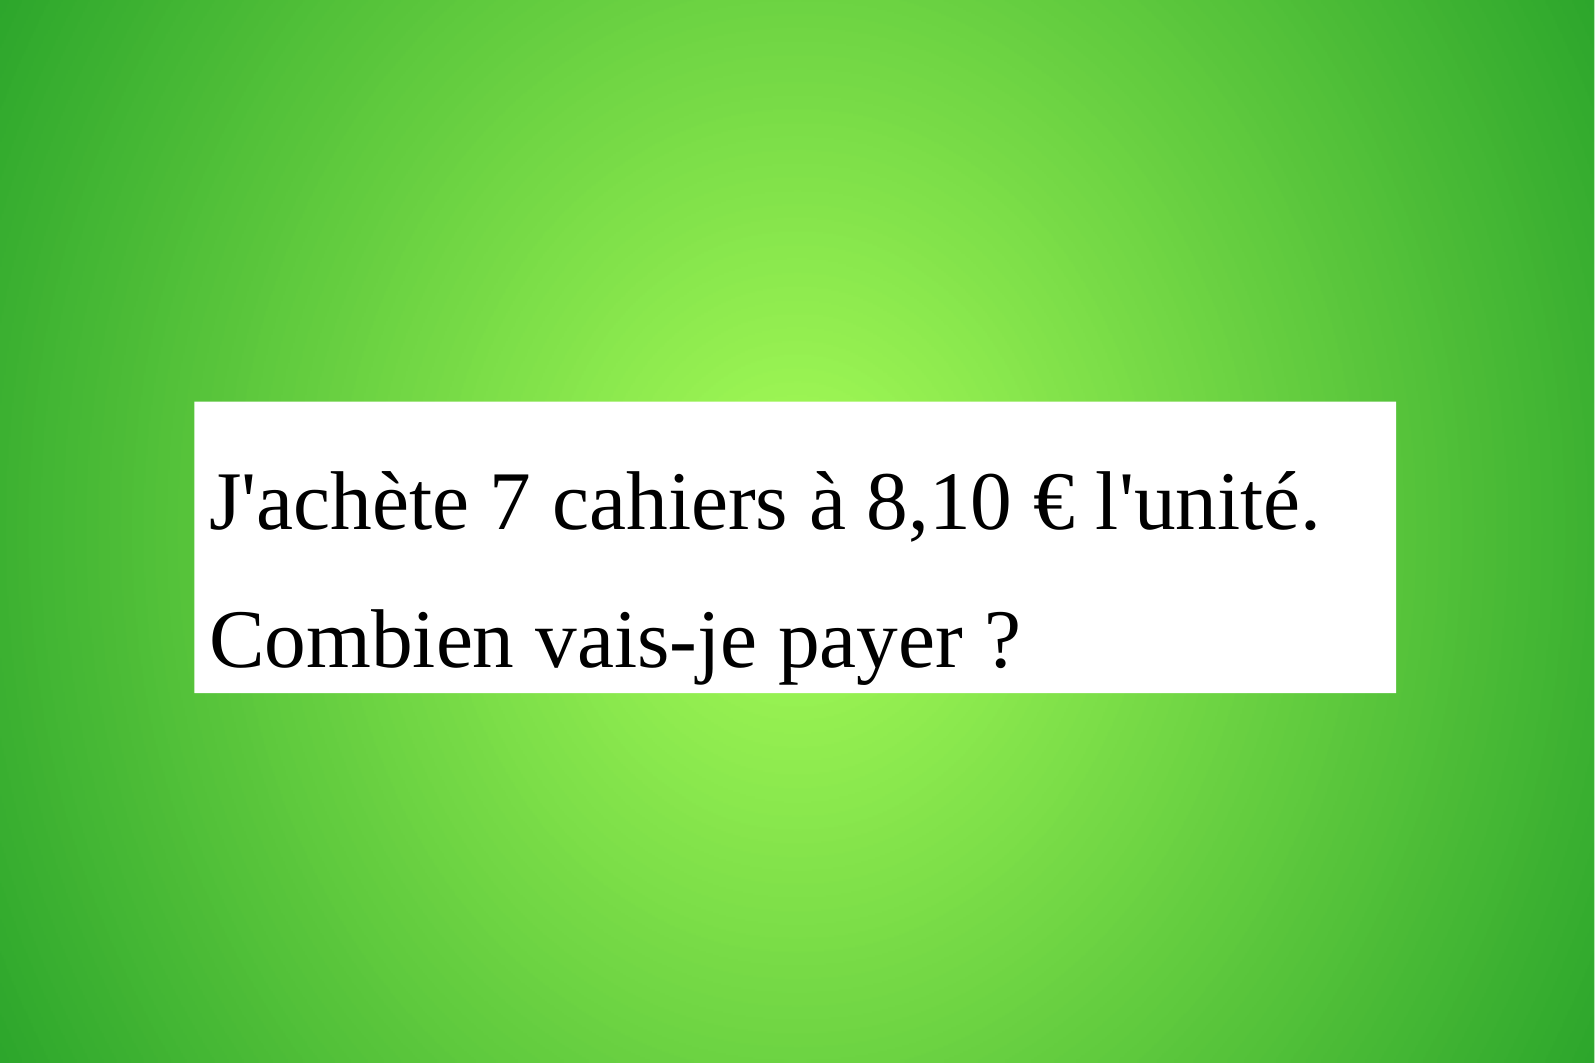

J'achète 7 cahiers à 8,10 € l'unité.
Combien vais-je payer ?